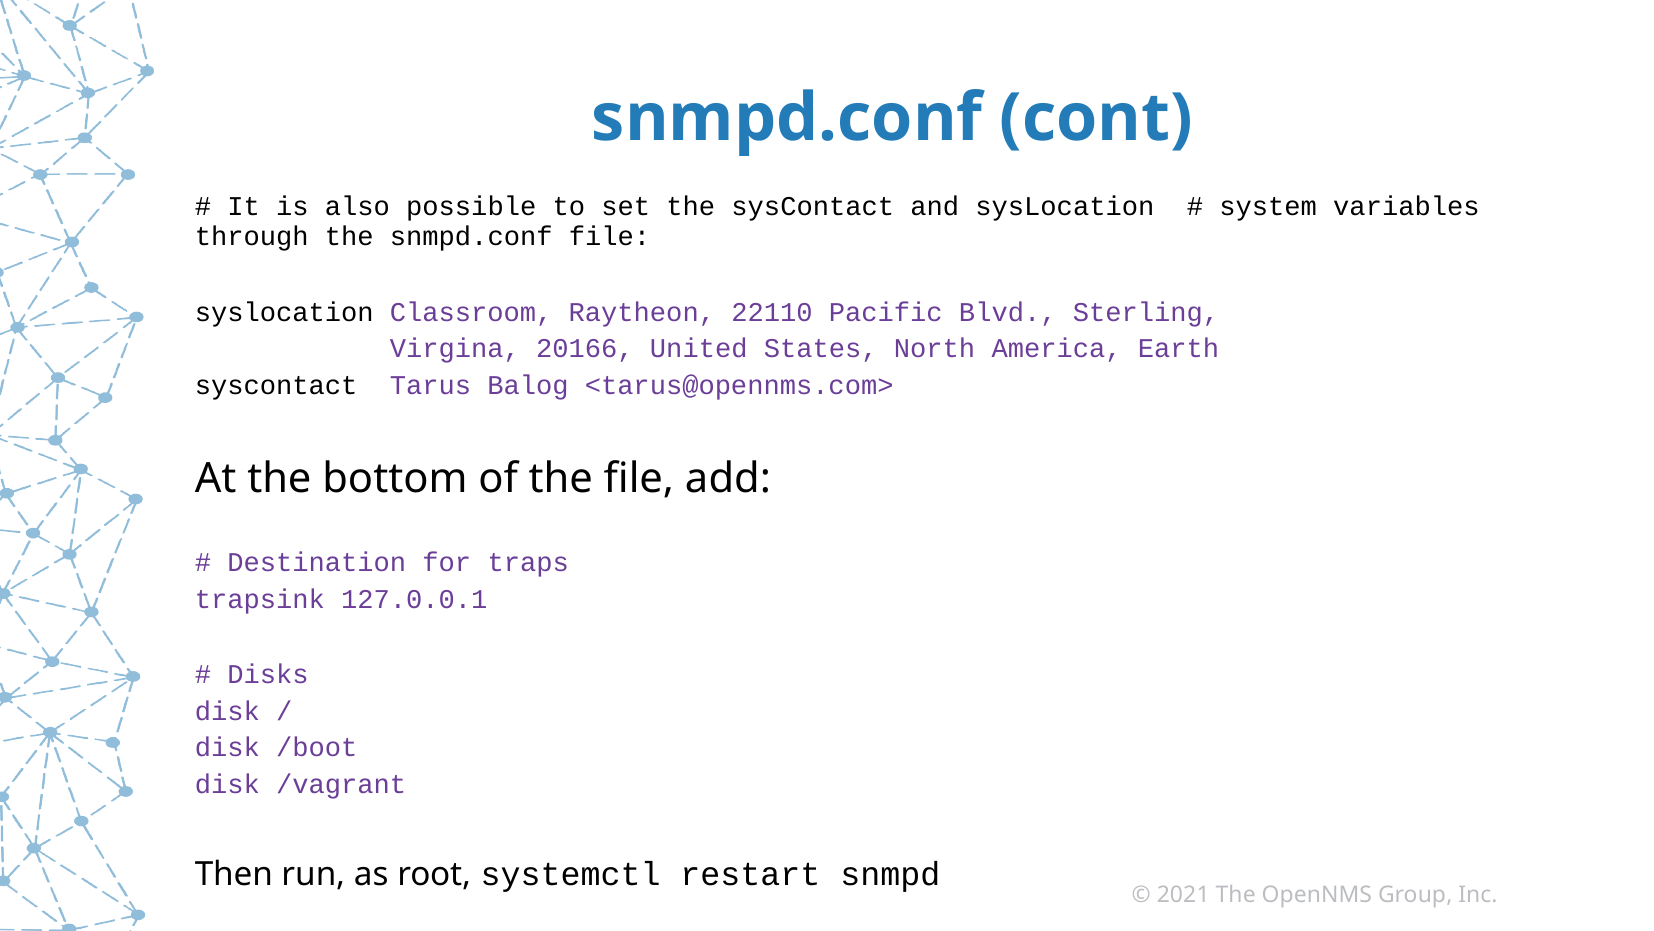

# snmpd.conf (cont)
# It is also possible to set the sysContact and sysLocation # system variables through the snmpd.conf file:
syslocation Classroom, Raytheon, 22110 Pacific Blvd., Sterling,
 Virgina, 20166, United States, North America, Earth
syscontact Tarus Balog <tarus@opennms.com>
At the bottom of the file, add:
# Destination for traps
trapsink 127.0.0.1
# Disks
disk /
disk /boot
disk /vagrant
Then run, as root, systemctl restart snmpd